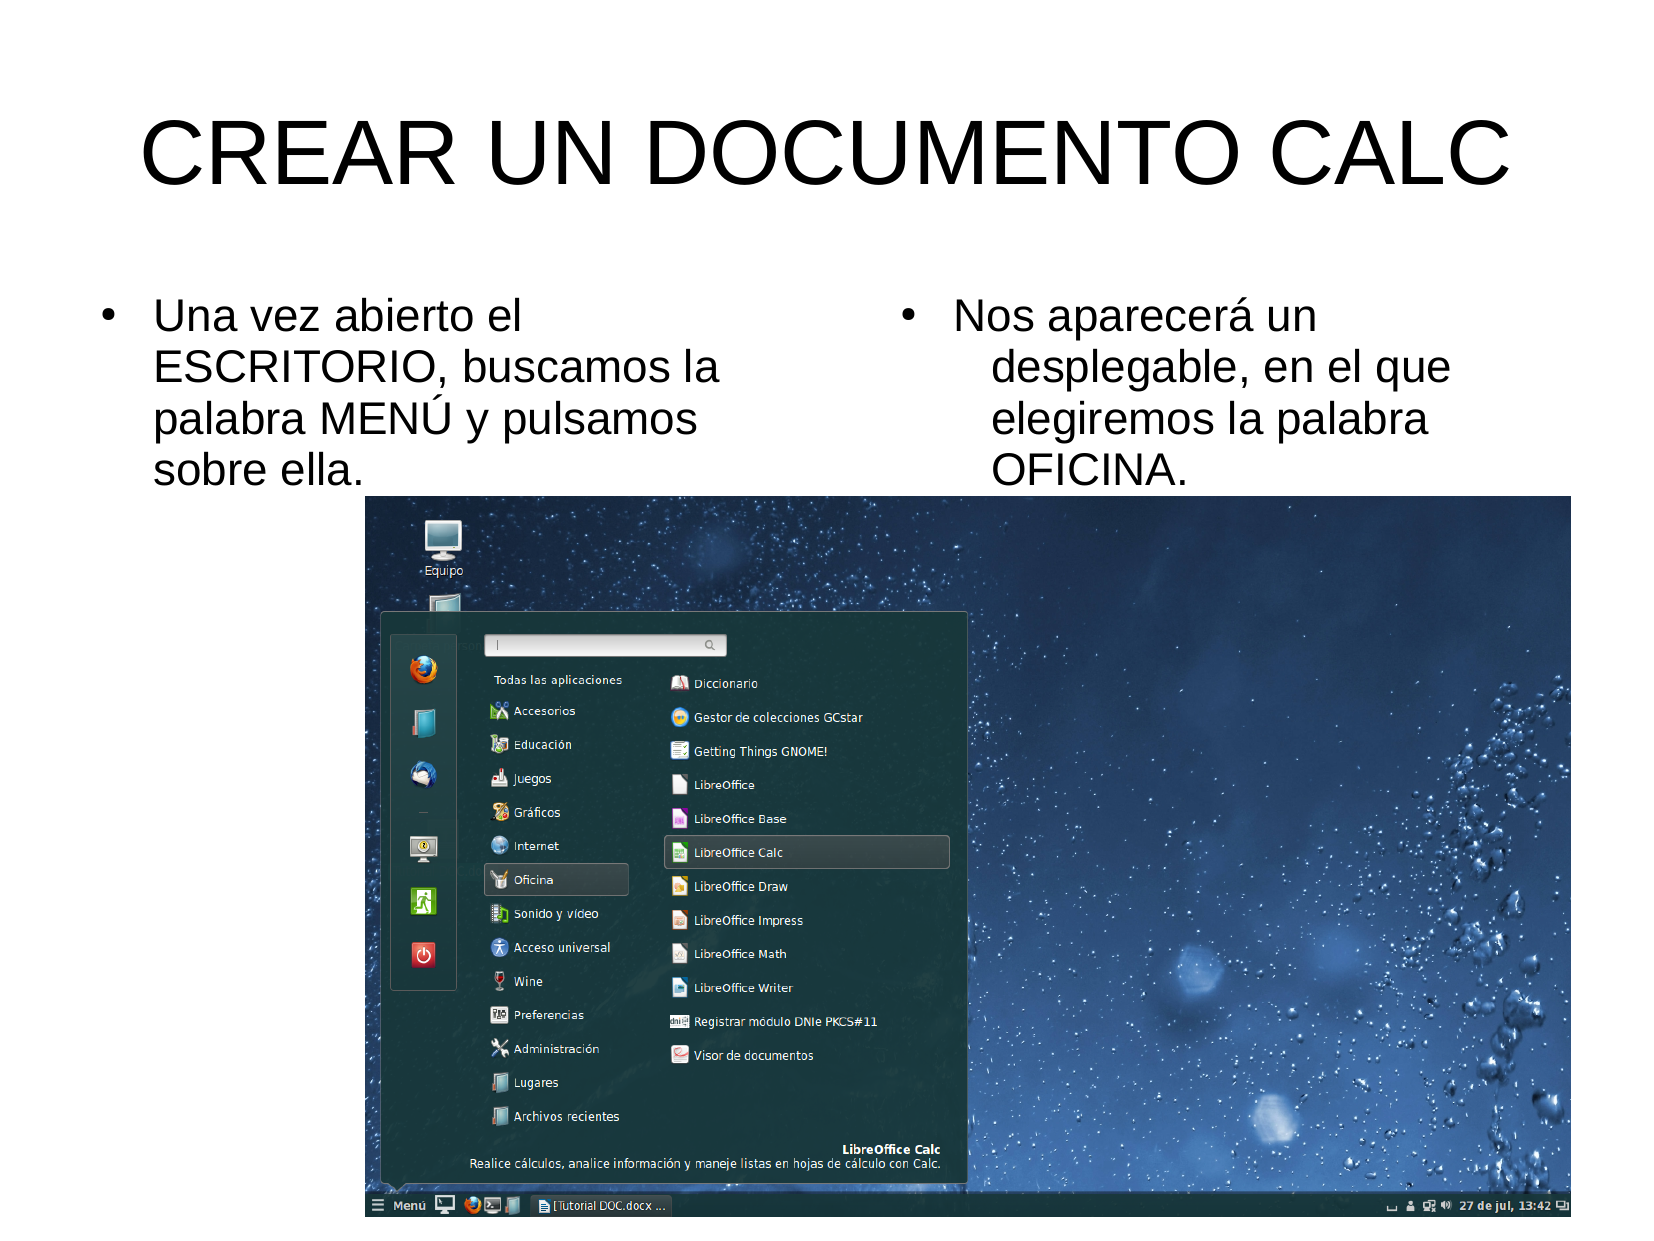

# CREAR UN DOCUMENTO CALC
Una vez abierto el ESCRITORIO, buscamos la palabra MENÚ y pulsamos sobre ella.
Nos aparecerá un desplegable, en el que elegiremos la palabra OFICINA.